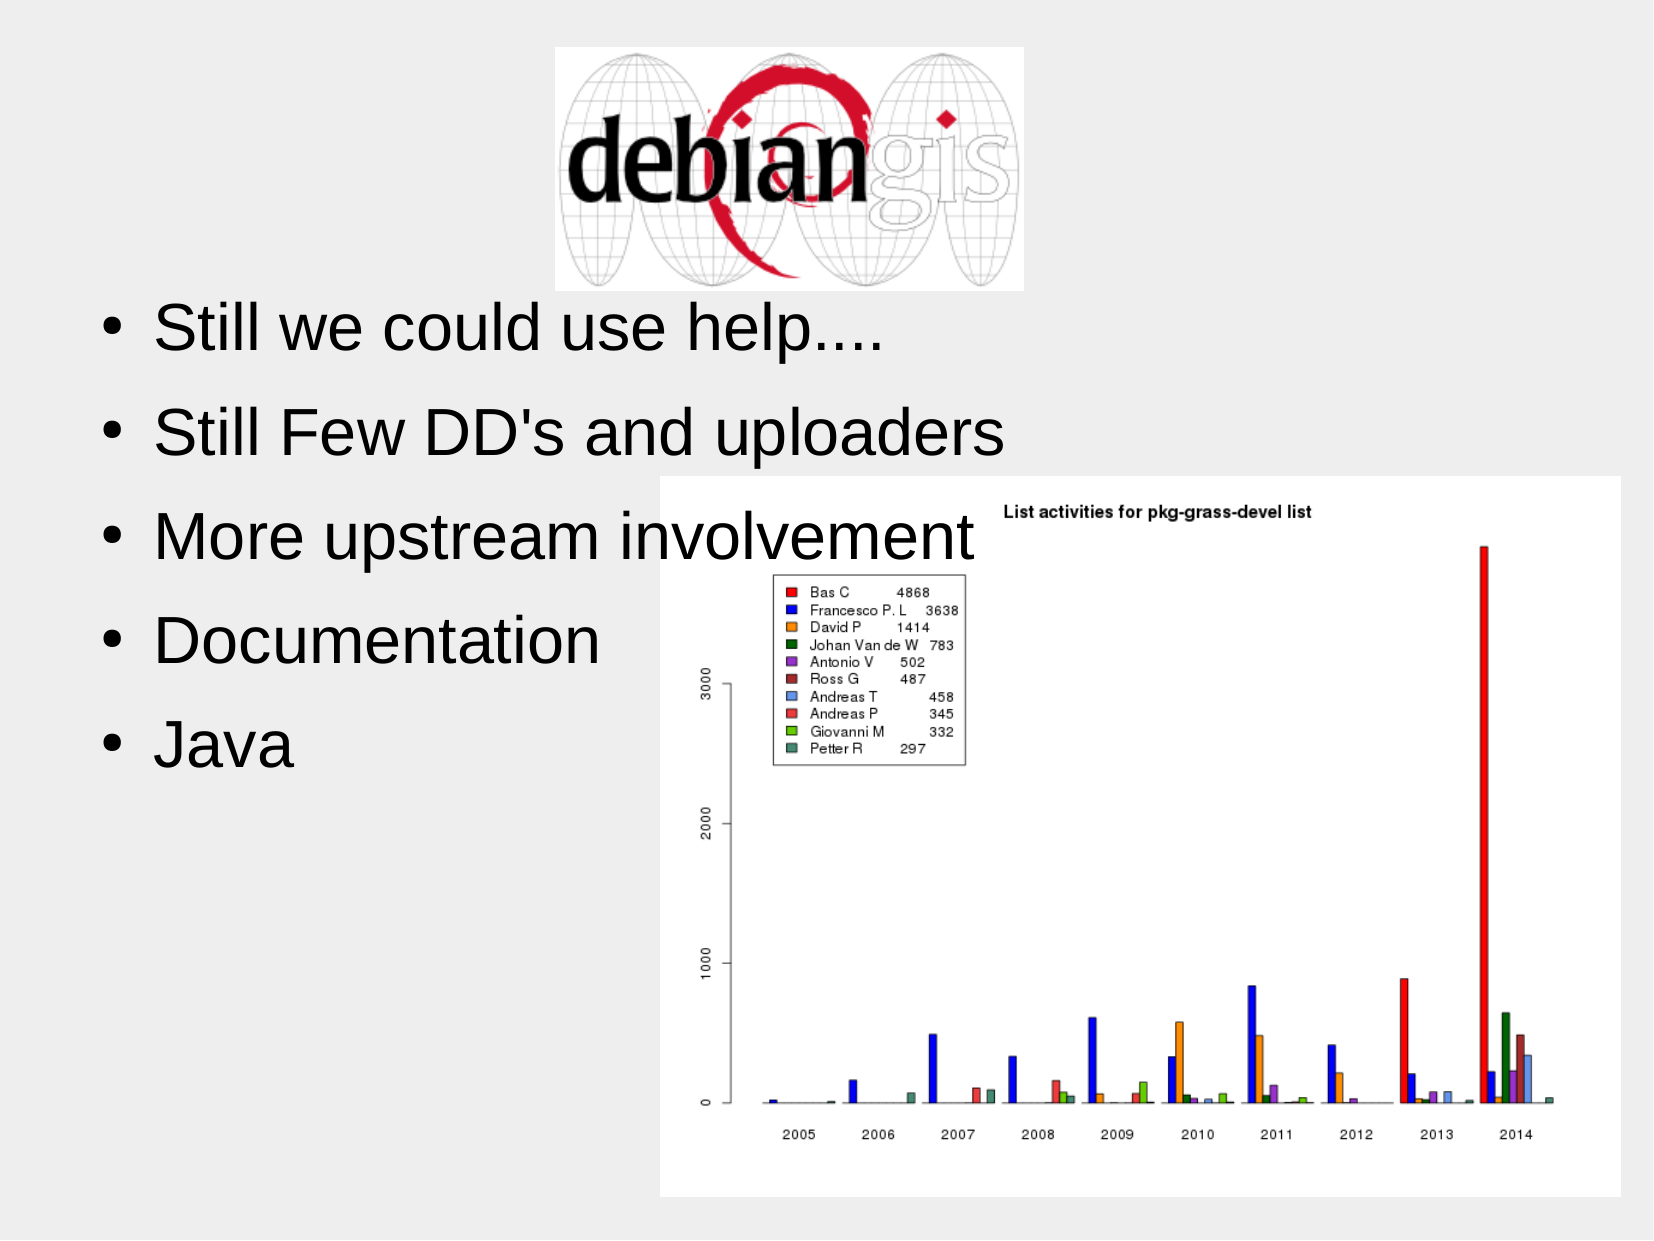

#
Still we could use help....
Still Few DD's and uploaders
More upstream involvement
Documentation
Java